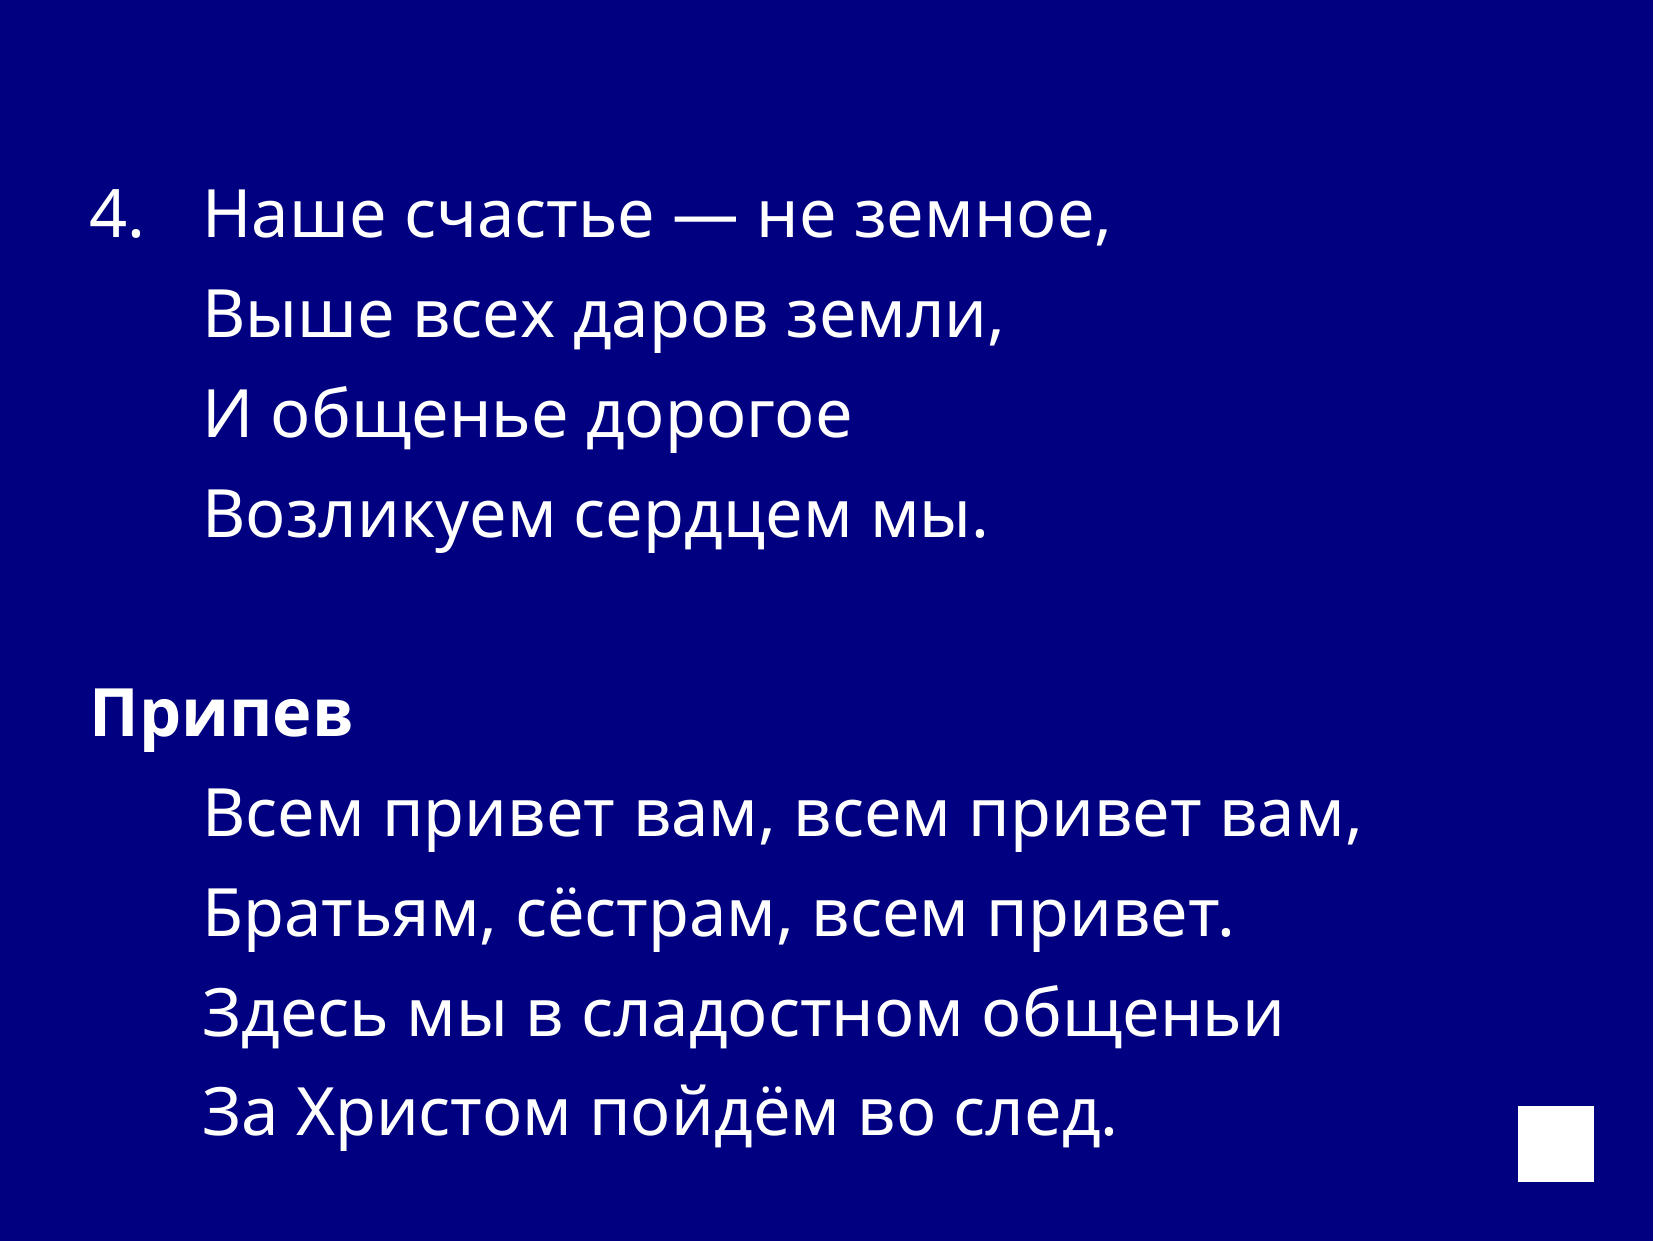

4.	Наше счастье — не земное,
	Выше всех даров земли,
	И общенье дорогое
	Возликуем сердцем мы.
Припев
	Всем привет вам, всем привет вам,
	Братьям, сёстрам, всем привет.
	Здесь мы в сладостном общеньи
	За Христом пойдём во след.